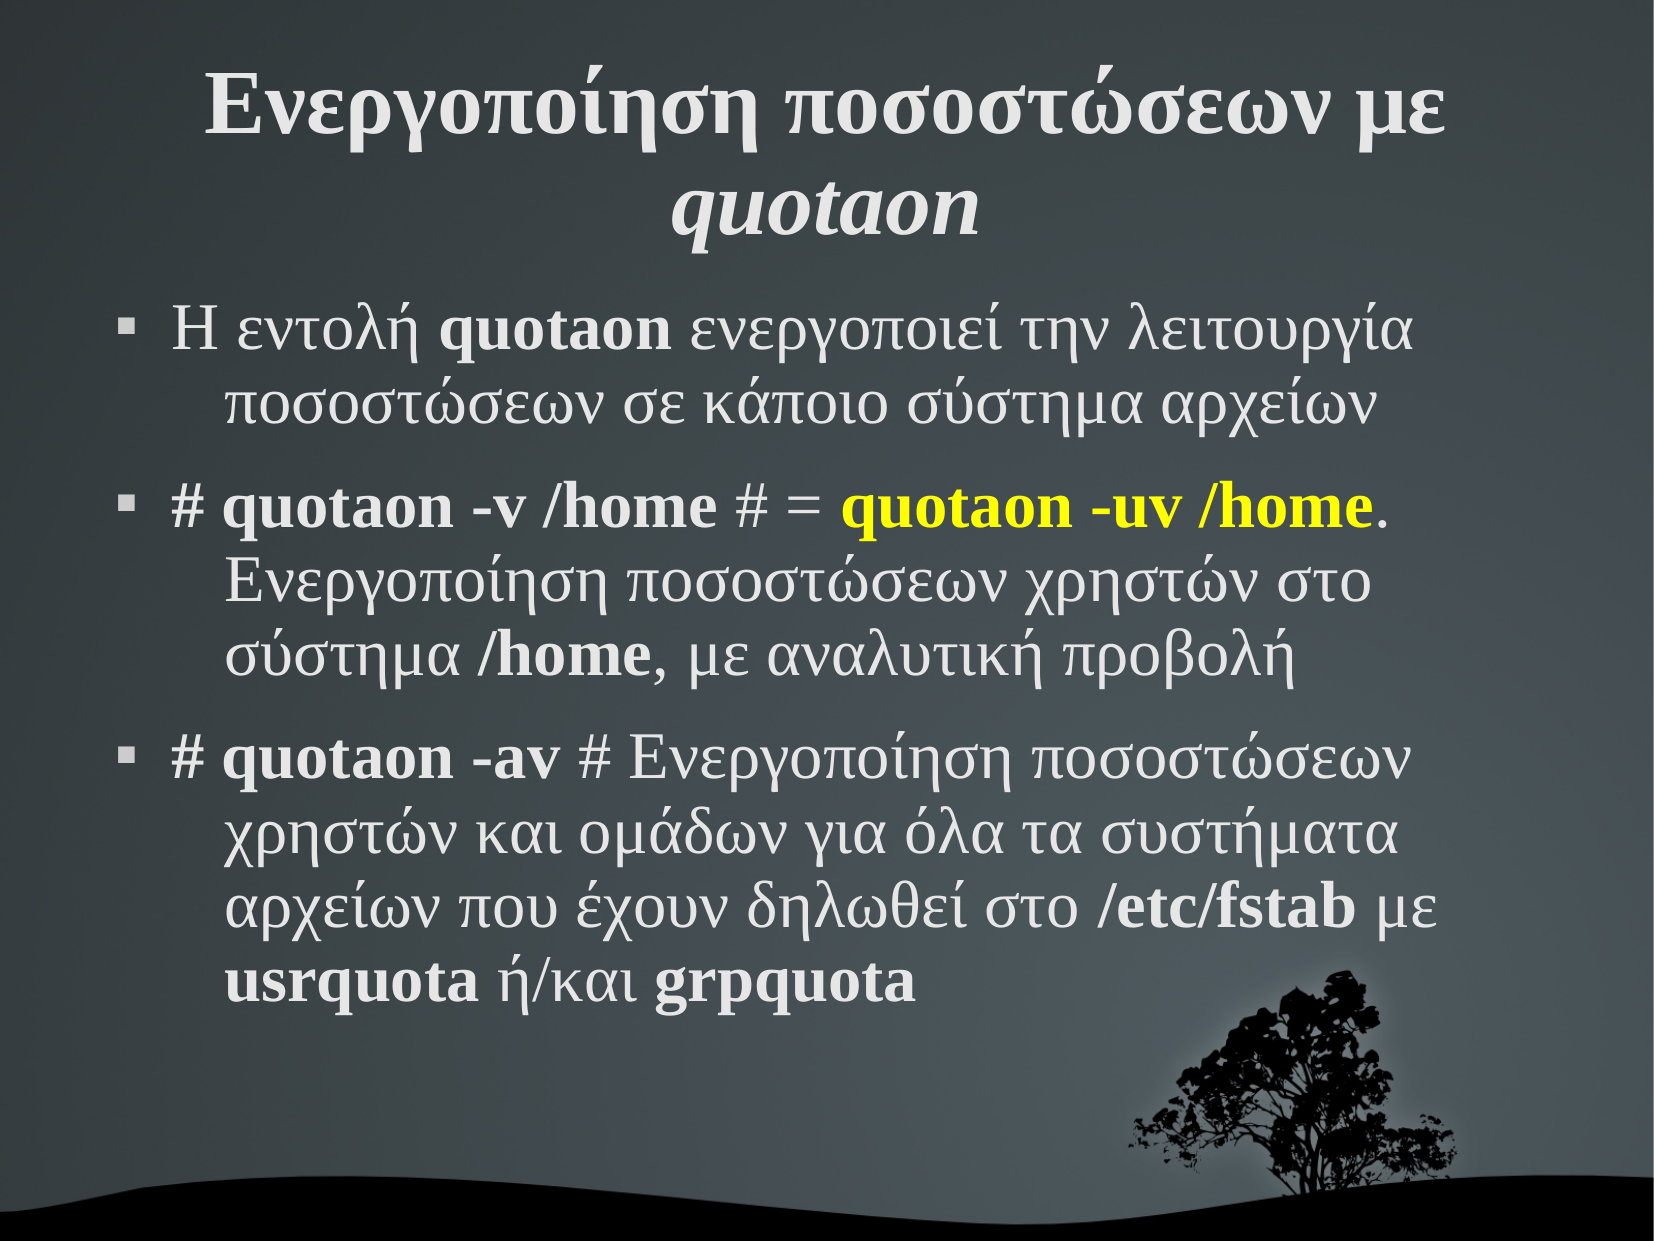

# Ενεργοποίηση ποσοστώσεων με quotaon
Η εντολή quotaon ενεργοποιεί την λειτουργία ποσοστώσεων σε κάποιο σύστημα αρχείων
# quotaon -v /home # = quotaon -uv /home. Ενεργοποίηση ποσοστώσεων χρηστών στο σύστημα /home, με αναλυτική προβολή
# quotaon -av # Ενεργοποίηση ποσοστώσεων χρηστών και ομάδων για όλα τα συστήματα αρχείων που έχουν δηλωθεί στο /etc/fstab με usrquota ή/και grpquota